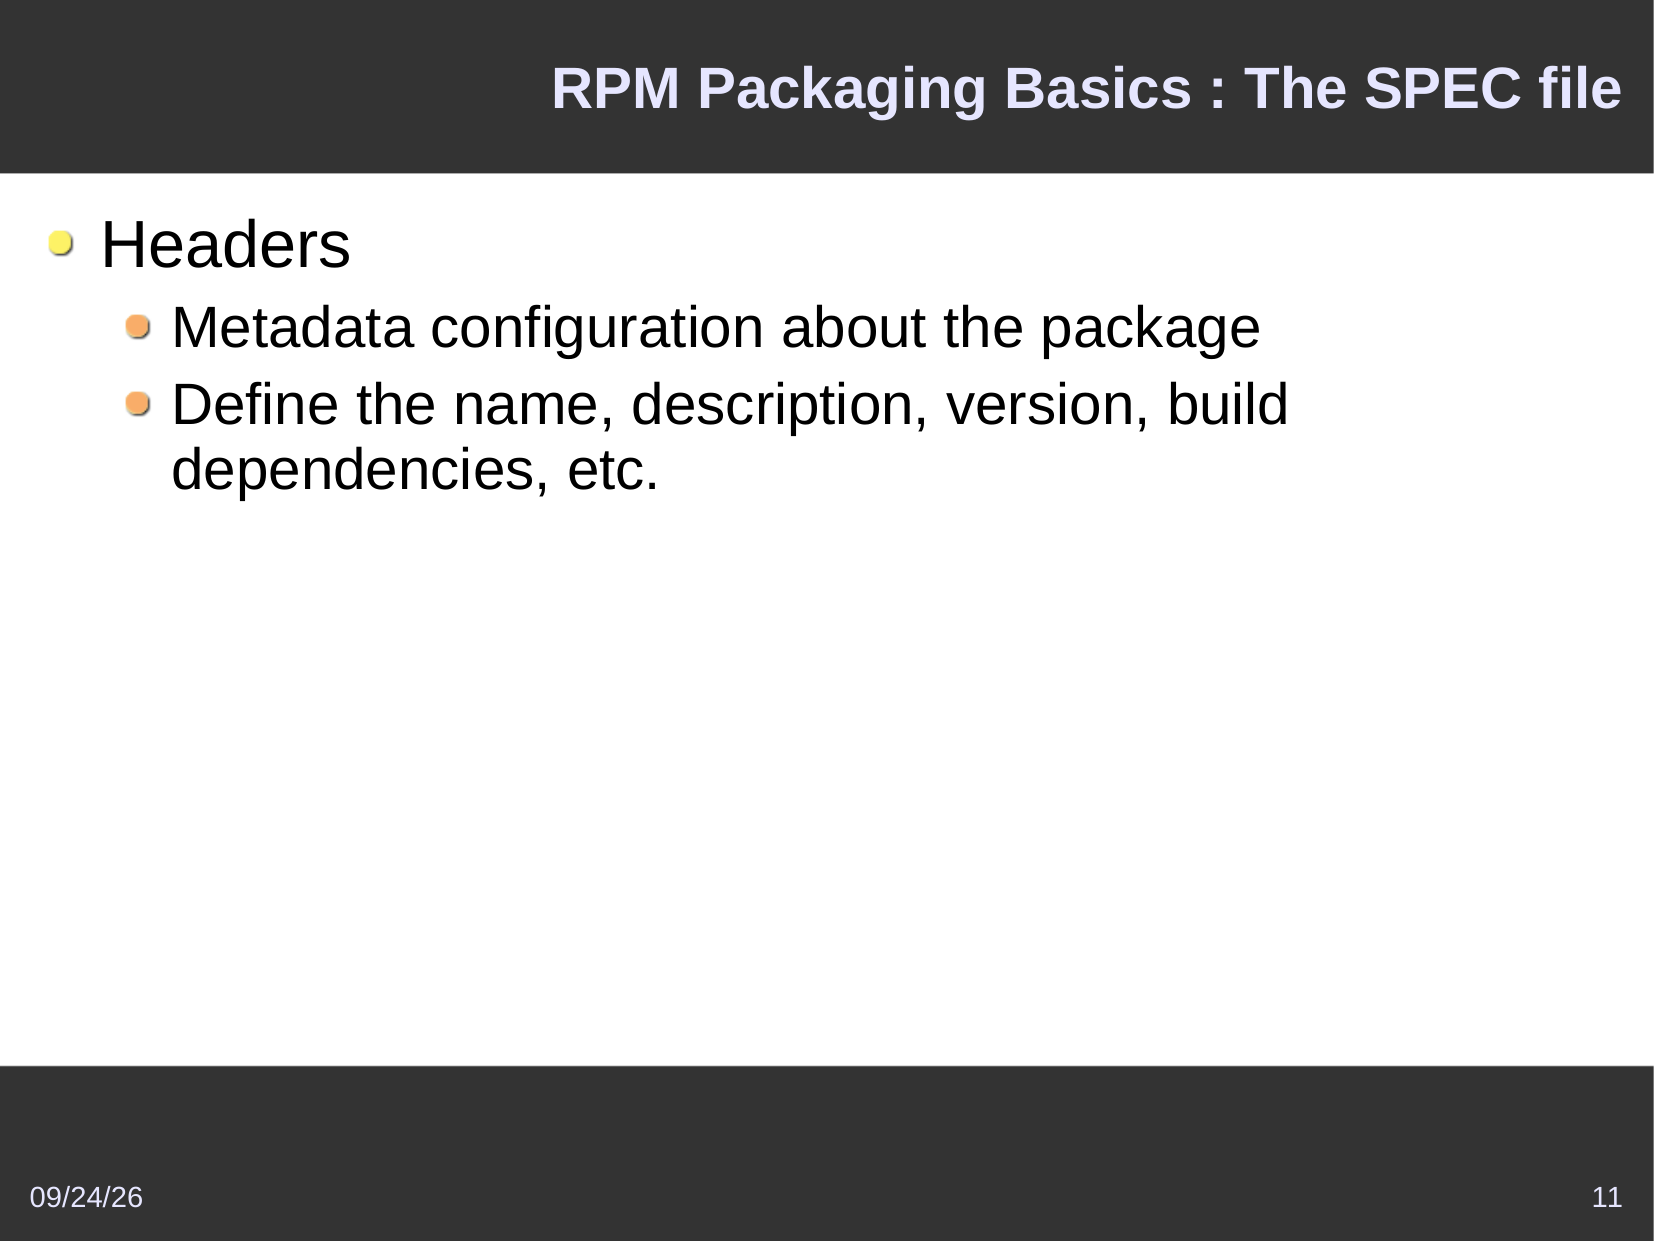

# RPM Packaging Basics : The SPEC file
Headers
Metadata configuration about the package
Define the name, description, version, build dependencies, etc.
11